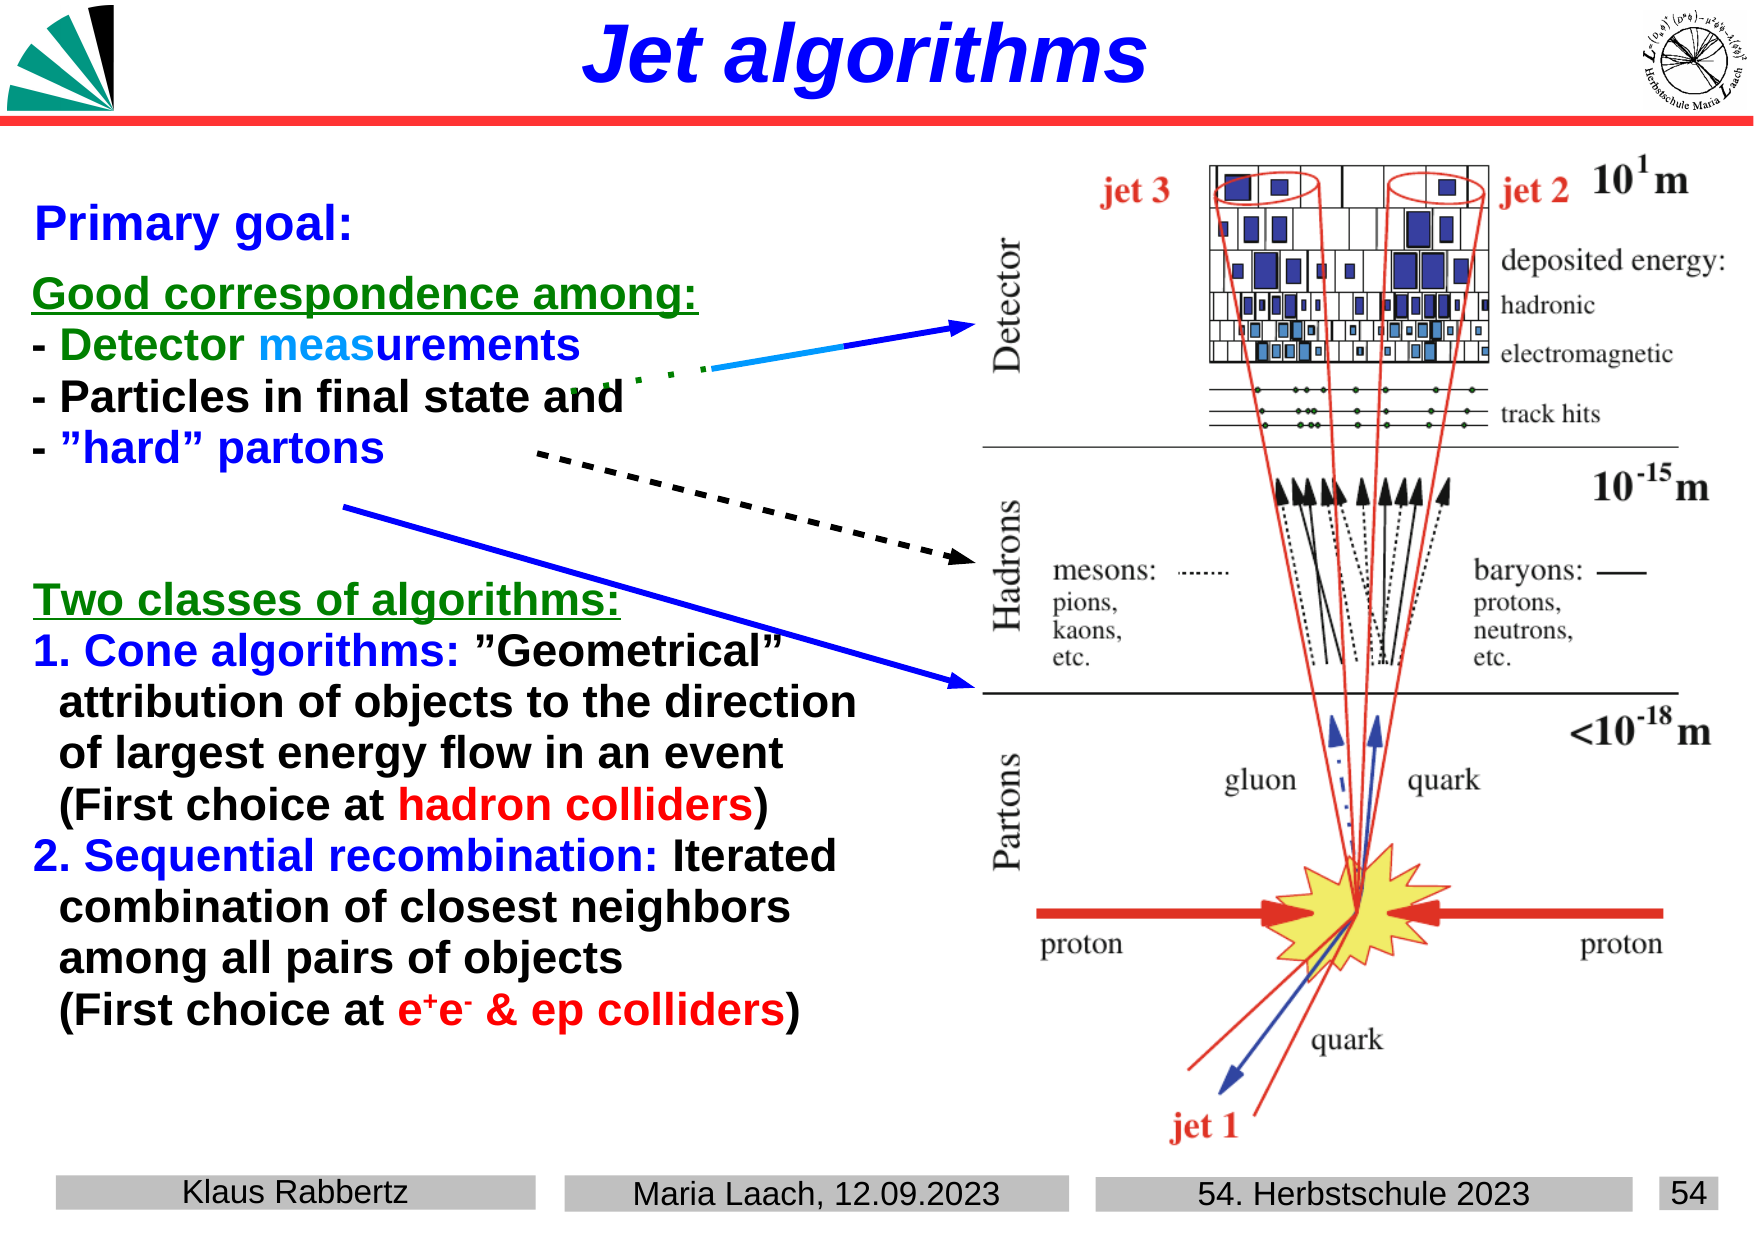

# Jet algorithms
Primary goal:
Good correspondence among:
- Detector measurements
- Particles in final state and
- ”hard” partons
Two classes of algorithms:
1. Cone algorithms: ”Geometrical”
 attribution of objects to the direction of largest energy flow in an event
 (First choice at hadron colliders)
2. Sequential recombination: Iterated
 combination of closest neighbors
 among all pairs of objects
 (First choice at e+e- & ep colliders)
Two classes of algorithms:
- Cone algorithms: ”Geometrically”
 assign objects to the leading energy
 flow objects in an event
 (favorite choice at hadron colliders)
- Sequential recombination: Repeatedly
 combine closest pairs of objects
 (favorite choice at e+e- & ep colliders)